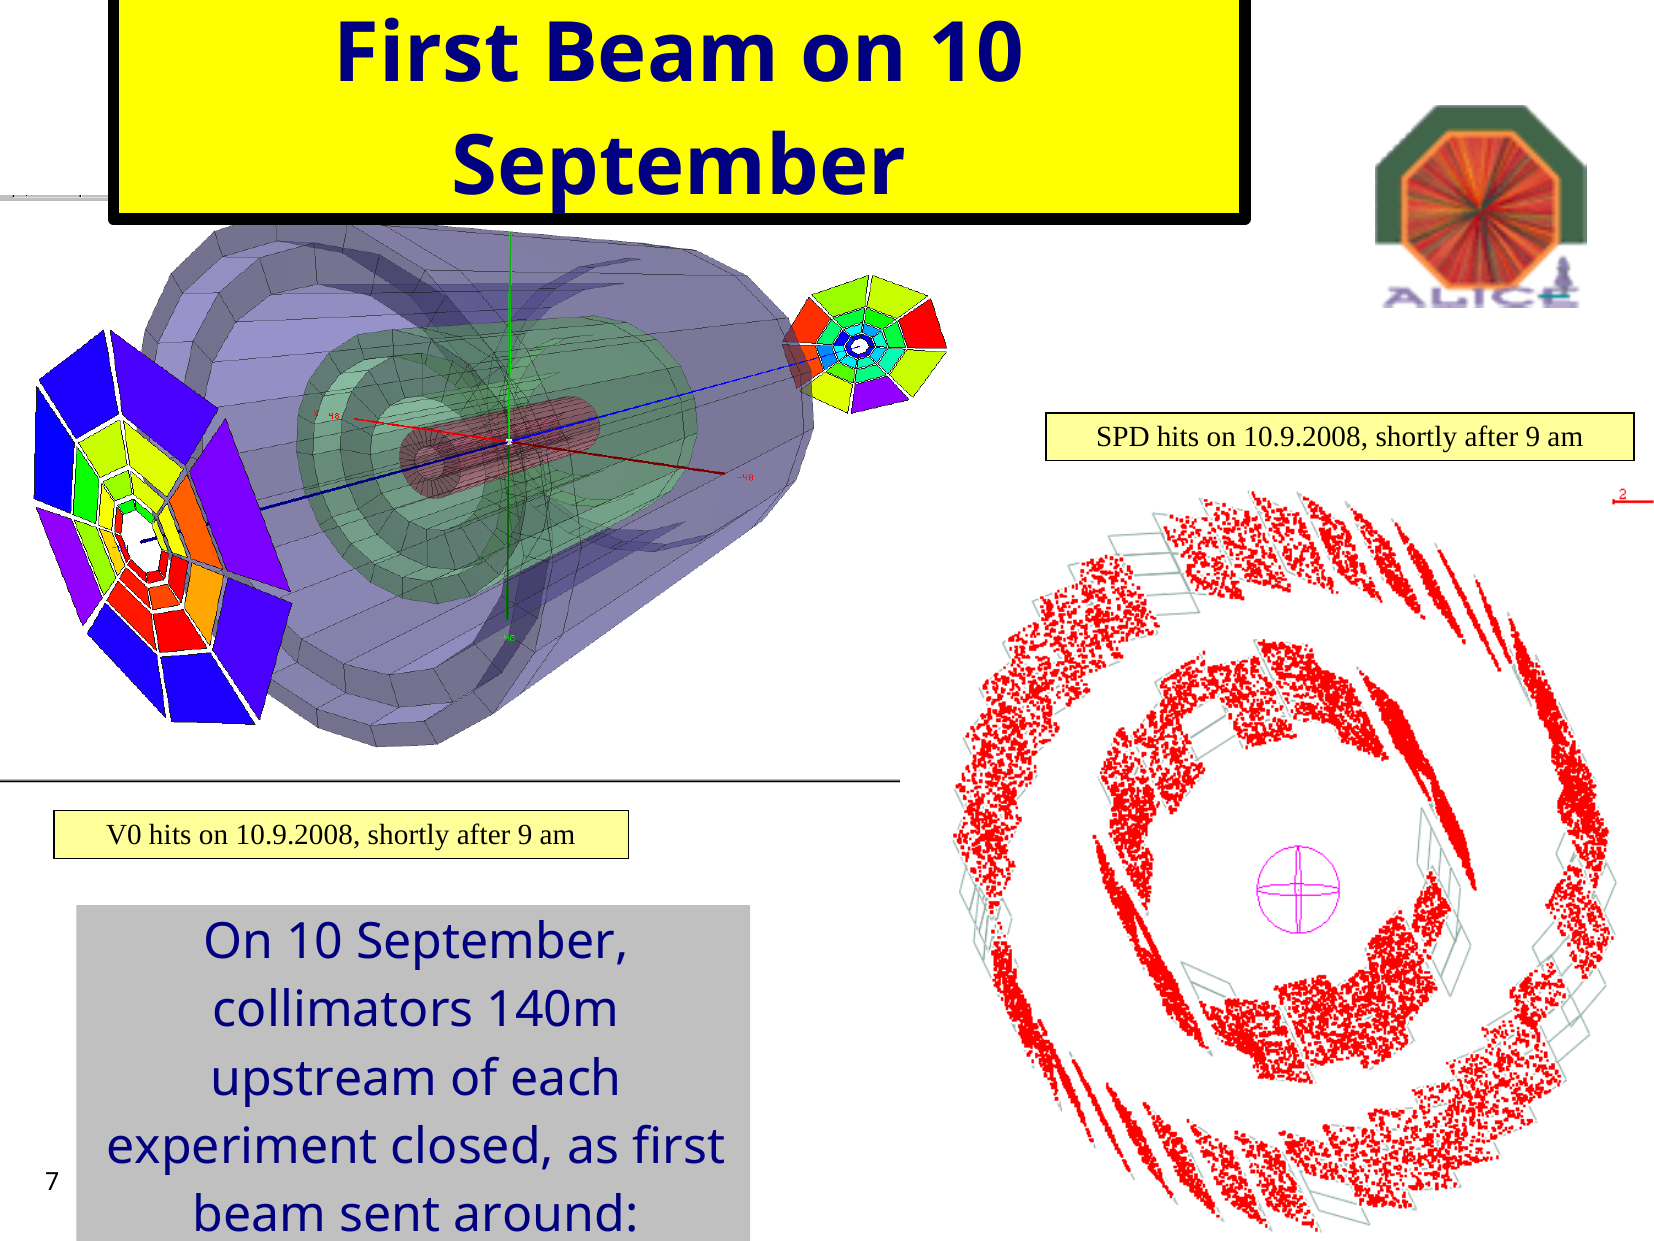

# First Beam on 10 September
SPD hits on 10.9.2008, shortly after 9 am
V0 hits on 10.9.2008, shortly after 9 am
On 10 September,
collimators 140m upstream of each experiment closed, as first beam sent around:
“beam splash” events
7